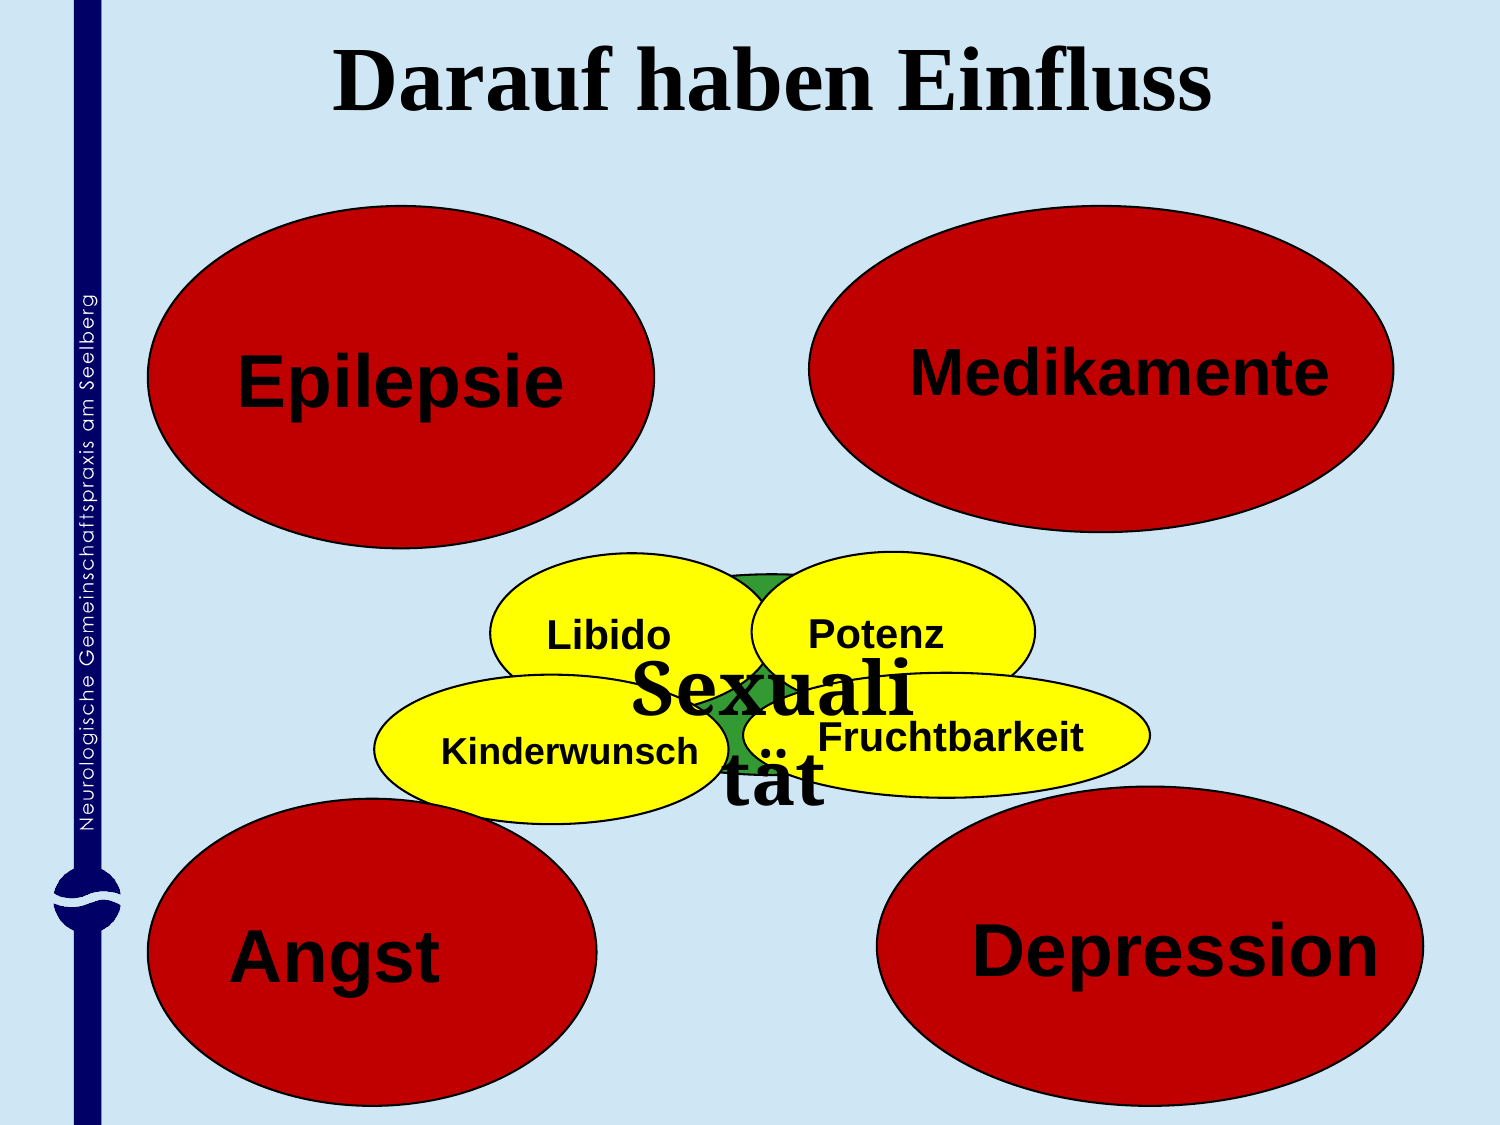

# Darauf haben Einfluss
Epilepsie
Medikamente
Potenz
Libido
Sexualität
Fruchtbarkeit
Kinderwunsch
Depression
Angst